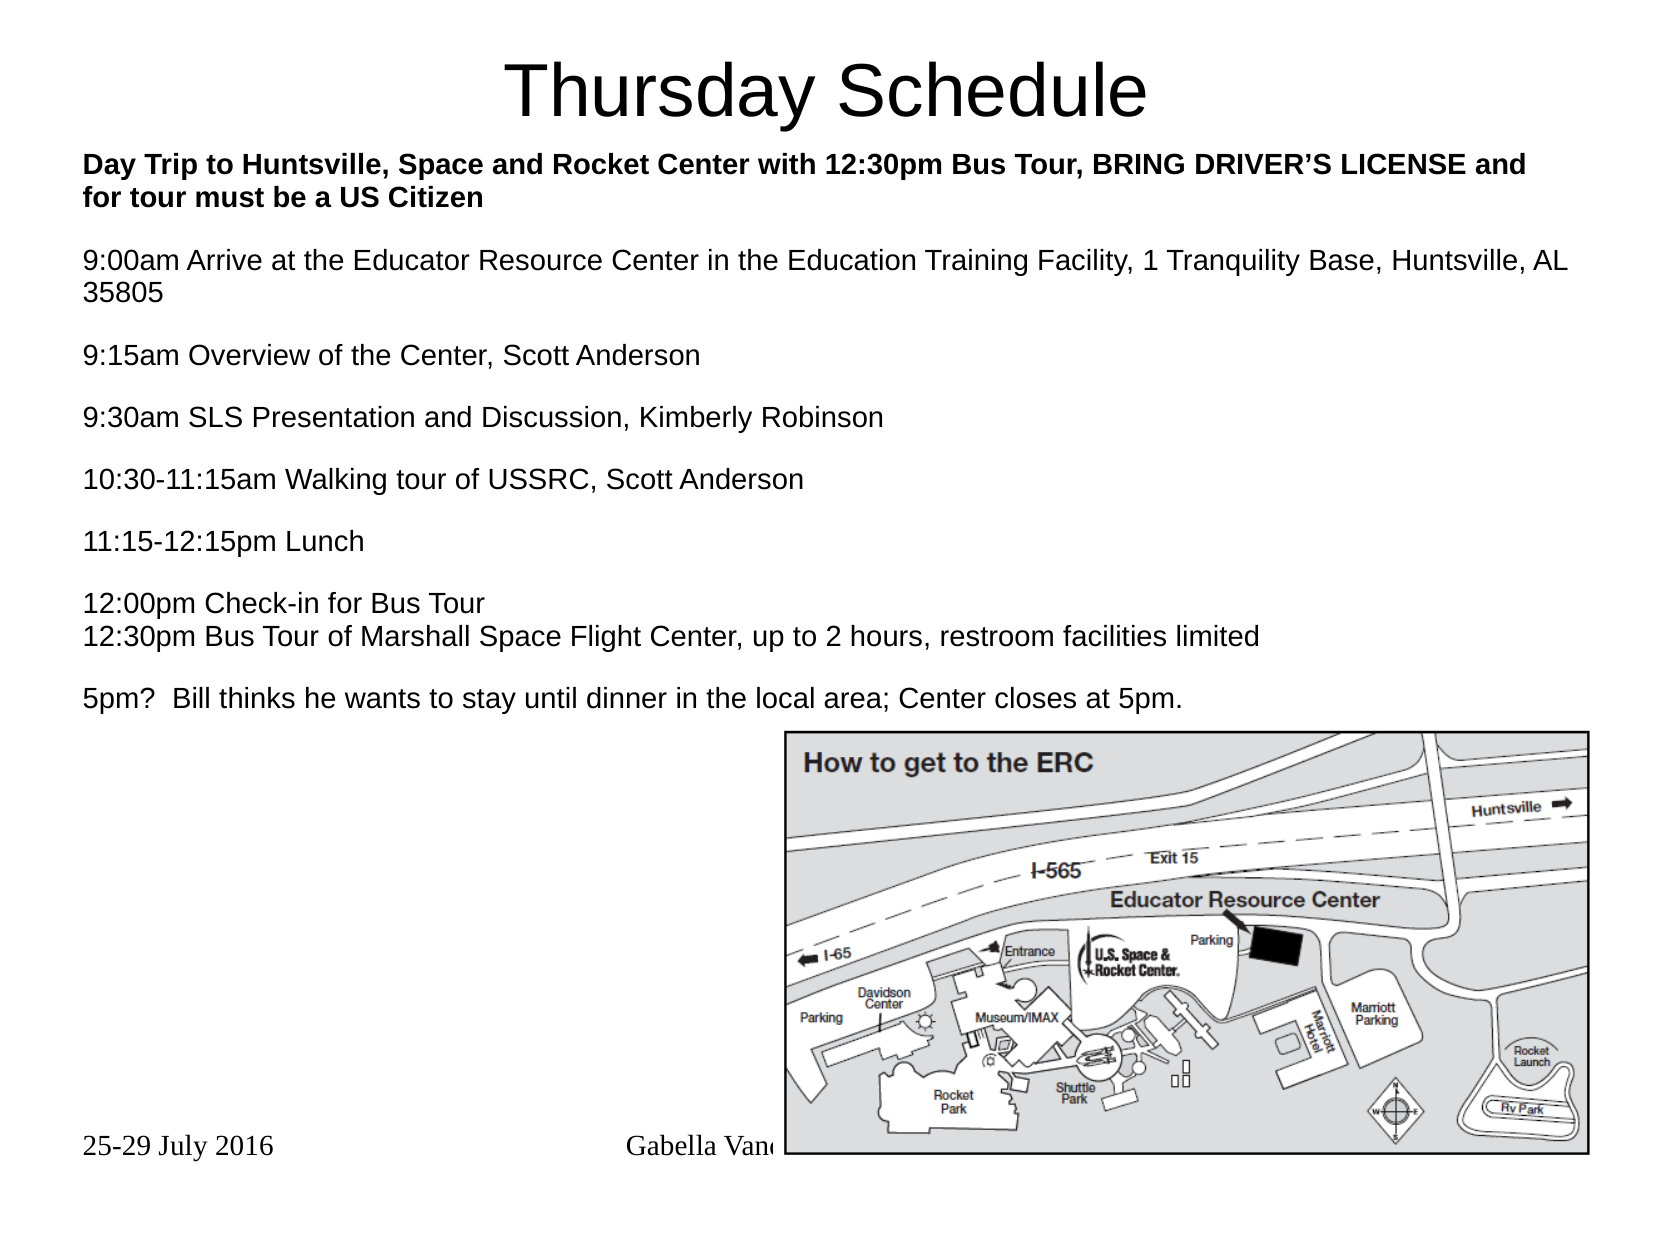

# Thursday Schedule
Day Trip to Huntsville, Space and Rocket Center with 12:30pm Bus Tour, BRING DRIVER’S LICENSE and for tour must be a US Citizen
9:00am Arrive at the Educator Resource Center in the Education Training Facility, 1 Tranquility Base, Huntsville, AL 35805
9:15am Overview of the Center, Scott Anderson
9:30am SLS Presentation and Discussion, Kimberly Robinson
10:30-11:15am Walking tour of USSRC, Scott Anderson
11:15-12:15pm Lunch
12:00pm Check-in for Bus Tour
12:30pm Bus Tour of Marshall Space Flight Center, up to 2 hours, restroom facilities limited
5pm? Bill thinks he wants to stay until dinner in the local area; Center closes at 5pm.
25-29 July 2016
Gabella Vanderbilt Quarknet 2016